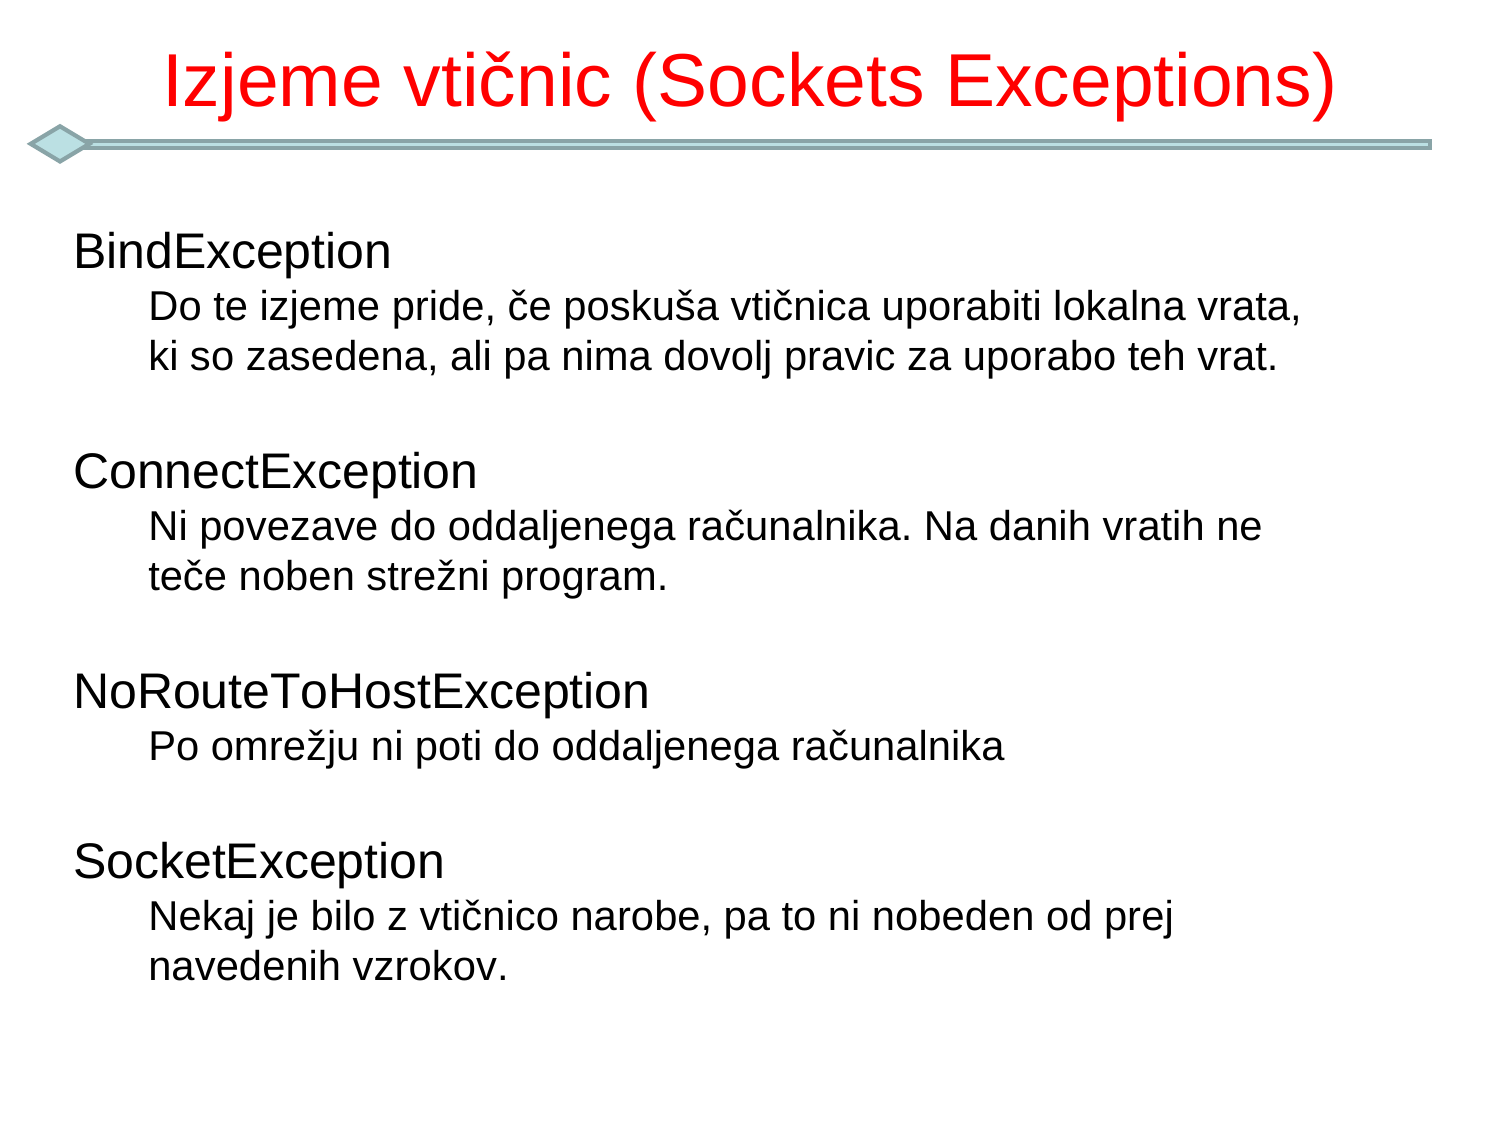

# Izjeme vtičnic (Sockets Exceptions)
BindException
Do te izjeme pride, če poskuša vtičnica uporabiti lokalna vrata, ki so zasedena, ali pa nima dovolj pravic za uporabo teh vrat.
ConnectException
Ni povezave do oddaljenega računalnika. Na danih vratih ne teče noben strežni program.
NoRouteToHostException
Po omrežju ni poti do oddaljenega računalnika
SocketException
Nekaj je bilo z vtičnico narobe, pa to ni nobeden od prej navedenih vzrokov.